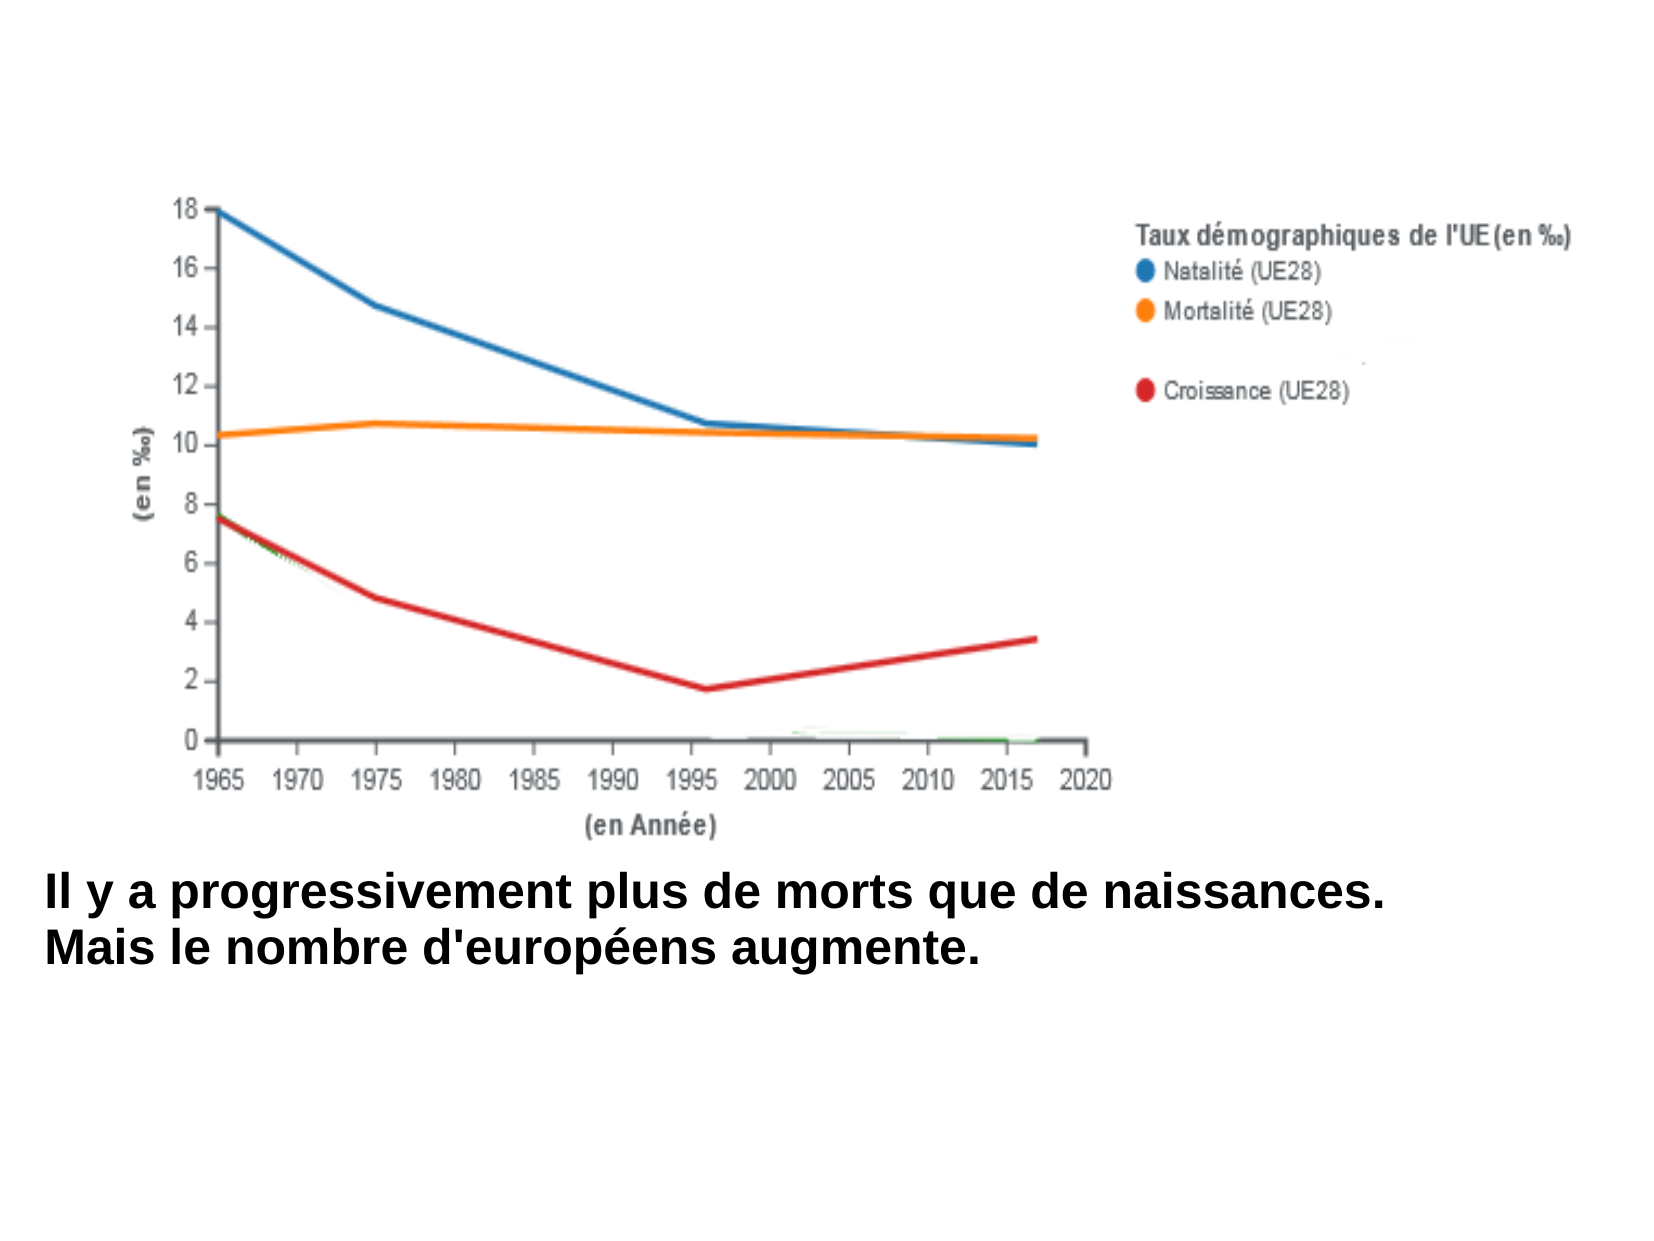

Il y a progressivement plus de morts que de naissances.
Mais le nombre d'européens augmente.